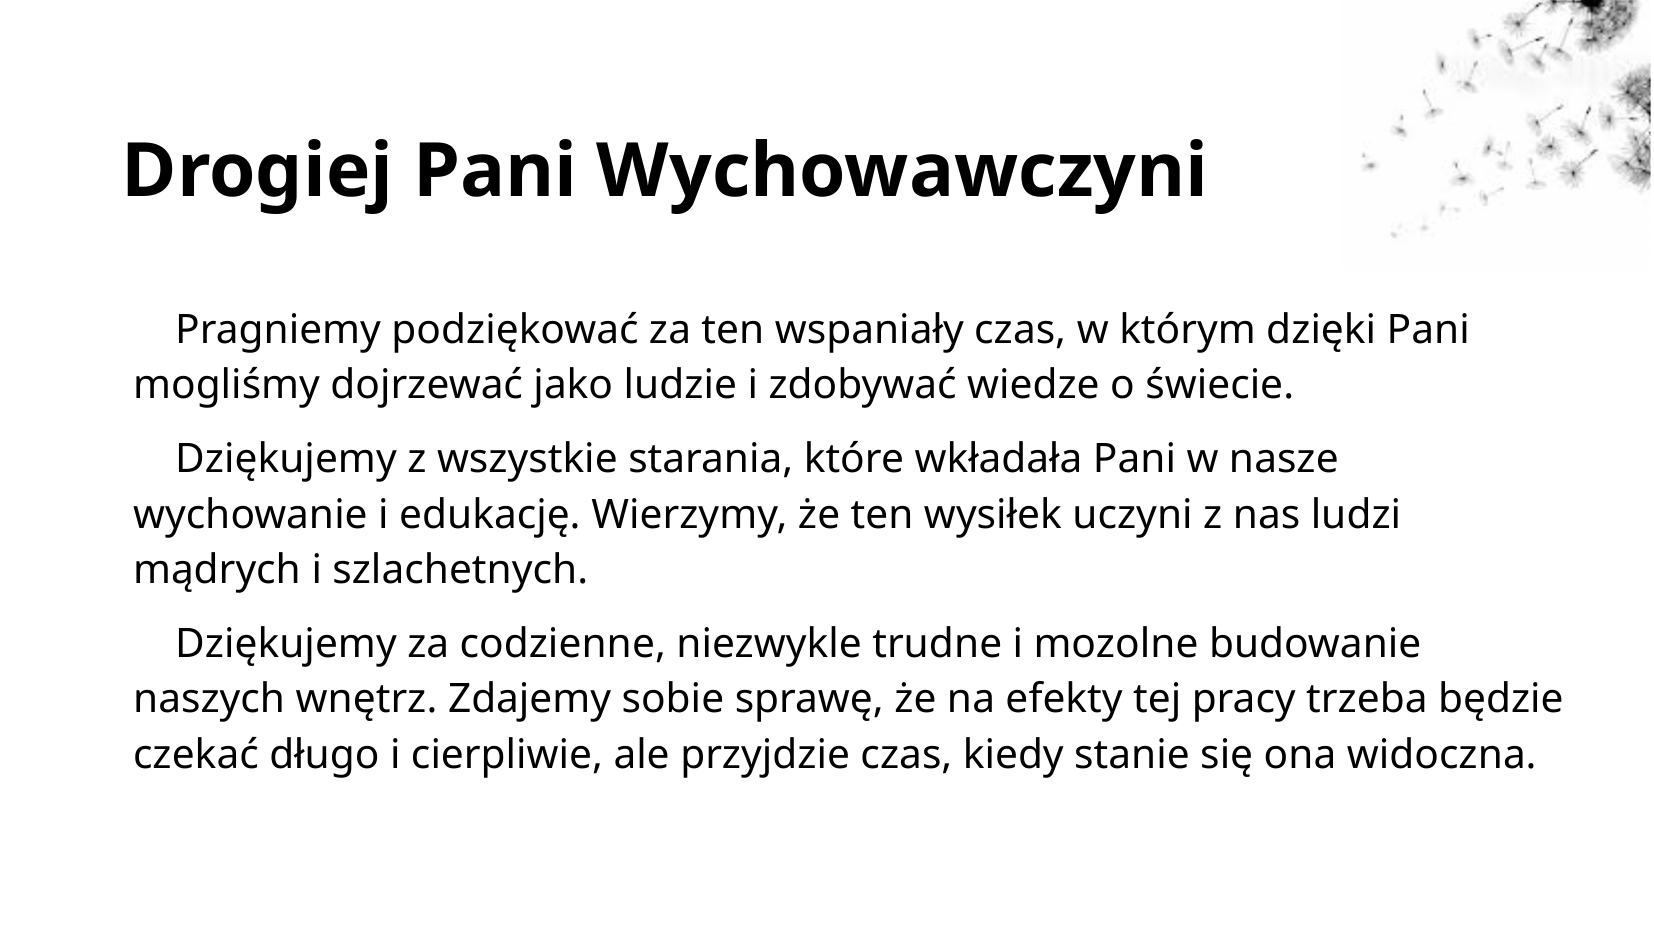

# Drogiej Pani Wychowawczyni
 Pragniemy podziękować za ten wspaniały czas, w którym dzięki Pani mogliśmy dojrzewać jako ludzie i zdobywać wiedze o świecie.
 Dziękujemy z wszystkie starania, które wkładała Pani w nasze wychowanie i edukację. Wierzymy, że ten wysiłek uczyni z nas ludzi mądrych i szlachetnych.
 Dziękujemy za codzienne, niezwykle trudne i mozolne budowanie naszych wnętrz. Zdajemy sobie sprawę, że na efekty tej pracy trzeba będzie czekać długo i cierpliwie, ale przyjdzie czas, kiedy stanie się ona widoczna.